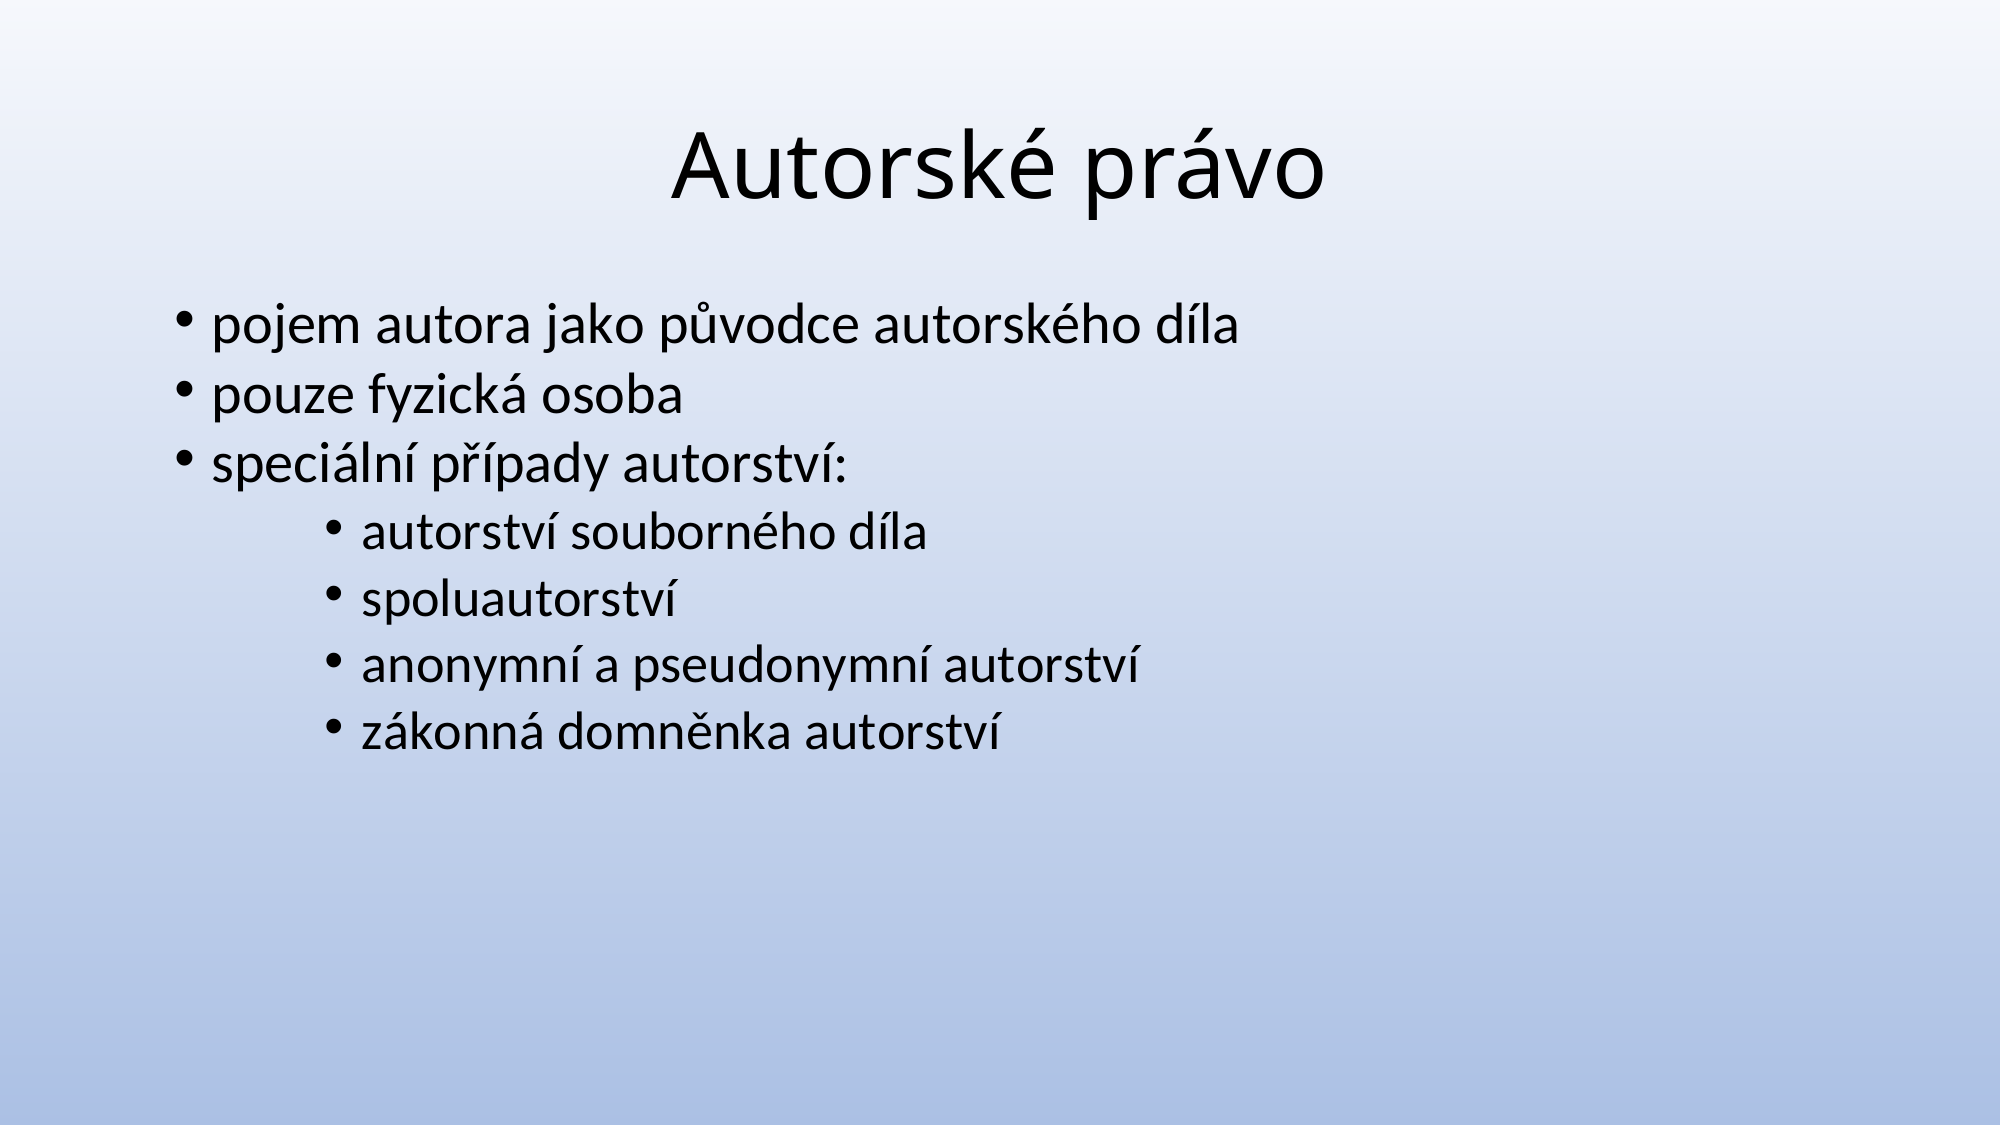

# Autorské právo
pojem autora jako původce autorského díla
pouze fyzická osoba
speciální případy autorství:
autorství souborného díla
spoluautorství
anonymní a pseudonymní autorství
zákonná domněnka autorství